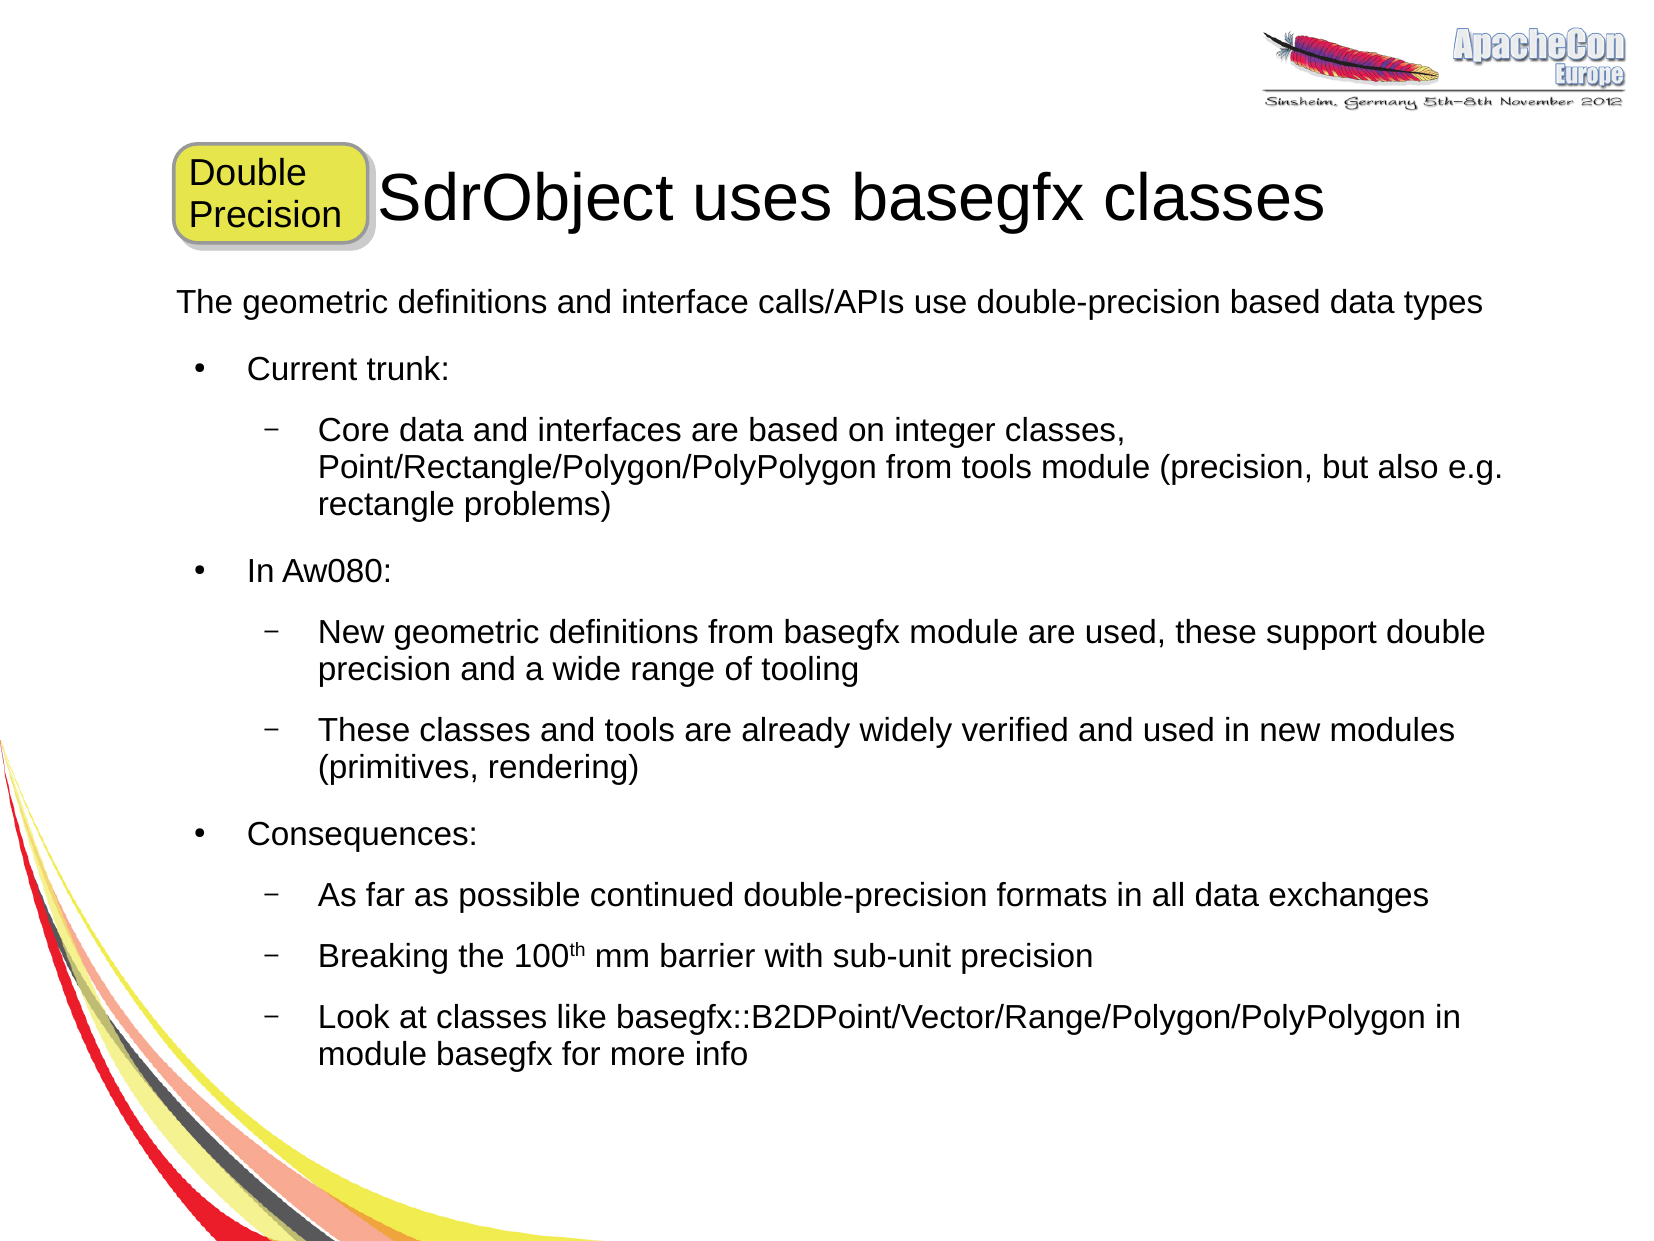

Double
Precision
# SdrObject uses basegfx classes
The geometric definitions and interface calls/APIs use double-precision based data types
Current trunk:
Core data and interfaces are based on integer classes, Point/Rectangle/Polygon/PolyPolygon from tools module (precision, but also e.g. rectangle problems)
In Aw080:
New geometric definitions from basegfx module are used, these support double precision and a wide range of tooling
These classes and tools are already widely verified and used in new modules (primitives, rendering)
Consequences:
As far as possible continued double-precision formats in all data exchanges
Breaking the 100th mm barrier with sub-unit precision
Look at classes like basegfx::B2DPoint/Vector/Range/Polygon/PolyPolygon in module basegfx for more info